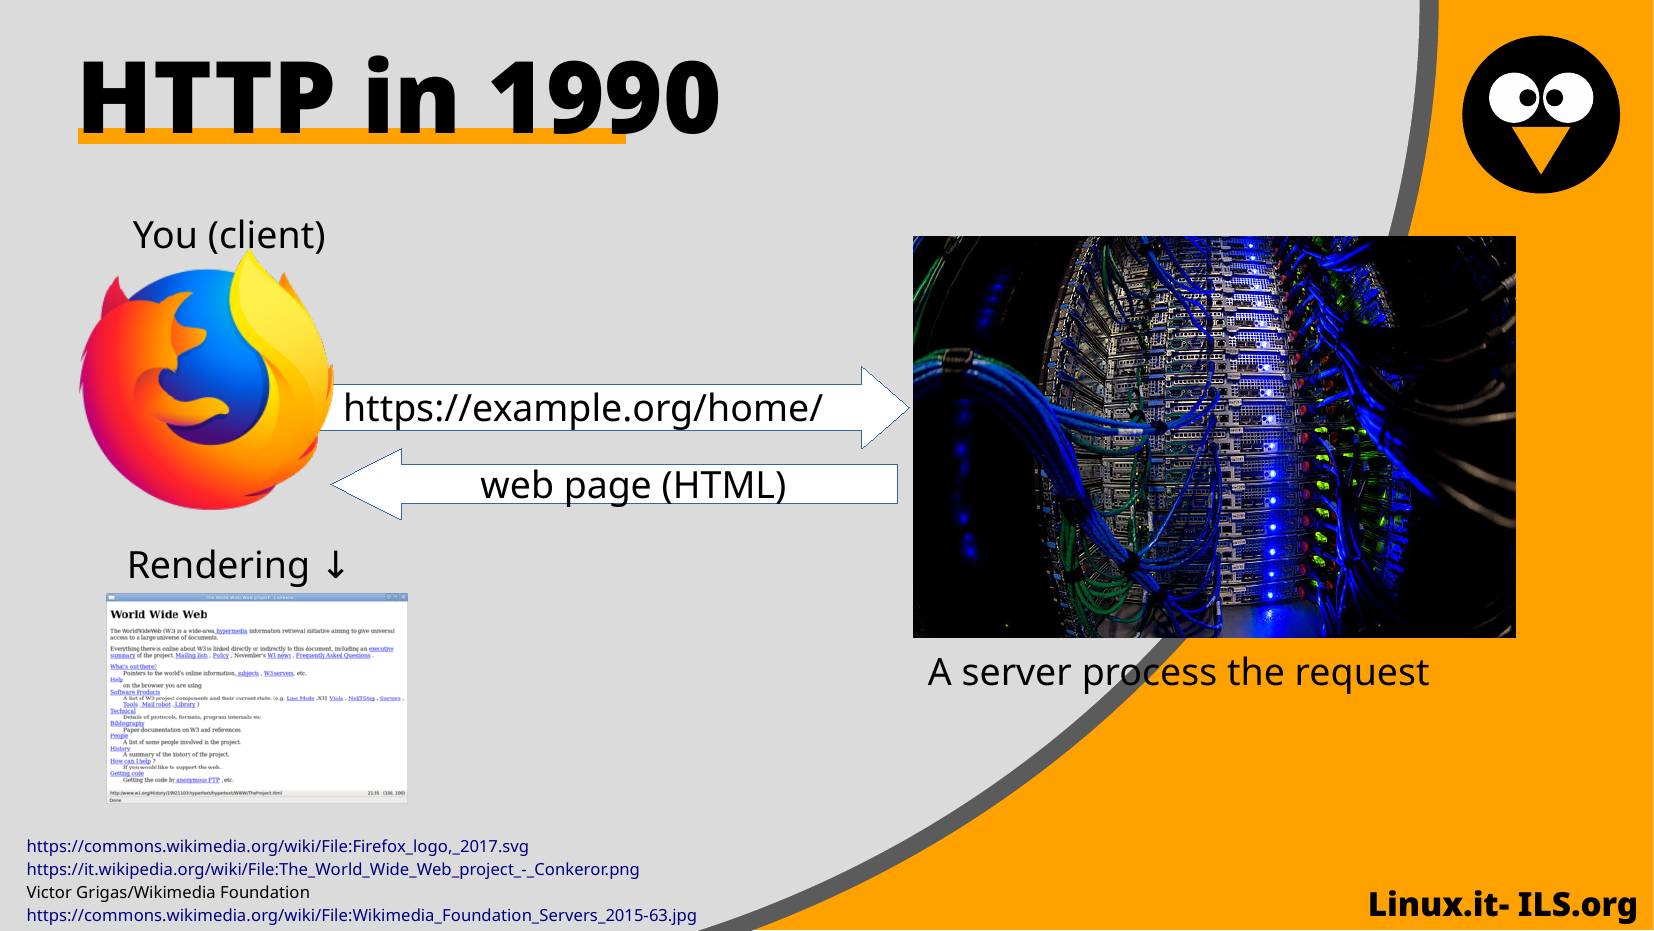

# HTTP in 1990
You (client)
https://example.org/home/
web page (HTML)
Rendering ↓
A server process the request
https://commons.wikimedia.org/wiki/File:Firefox_logo,_2017.svg
https://it.wikipedia.org/wiki/File:The_World_Wide_Web_project_-_Conkeror.png
Victor Grigas/Wikimedia Foundation
https://commons.wikimedia.org/wiki/File:Wikimedia_Foundation_Servers_2015-63.jpg
Linux.it- ILS.org